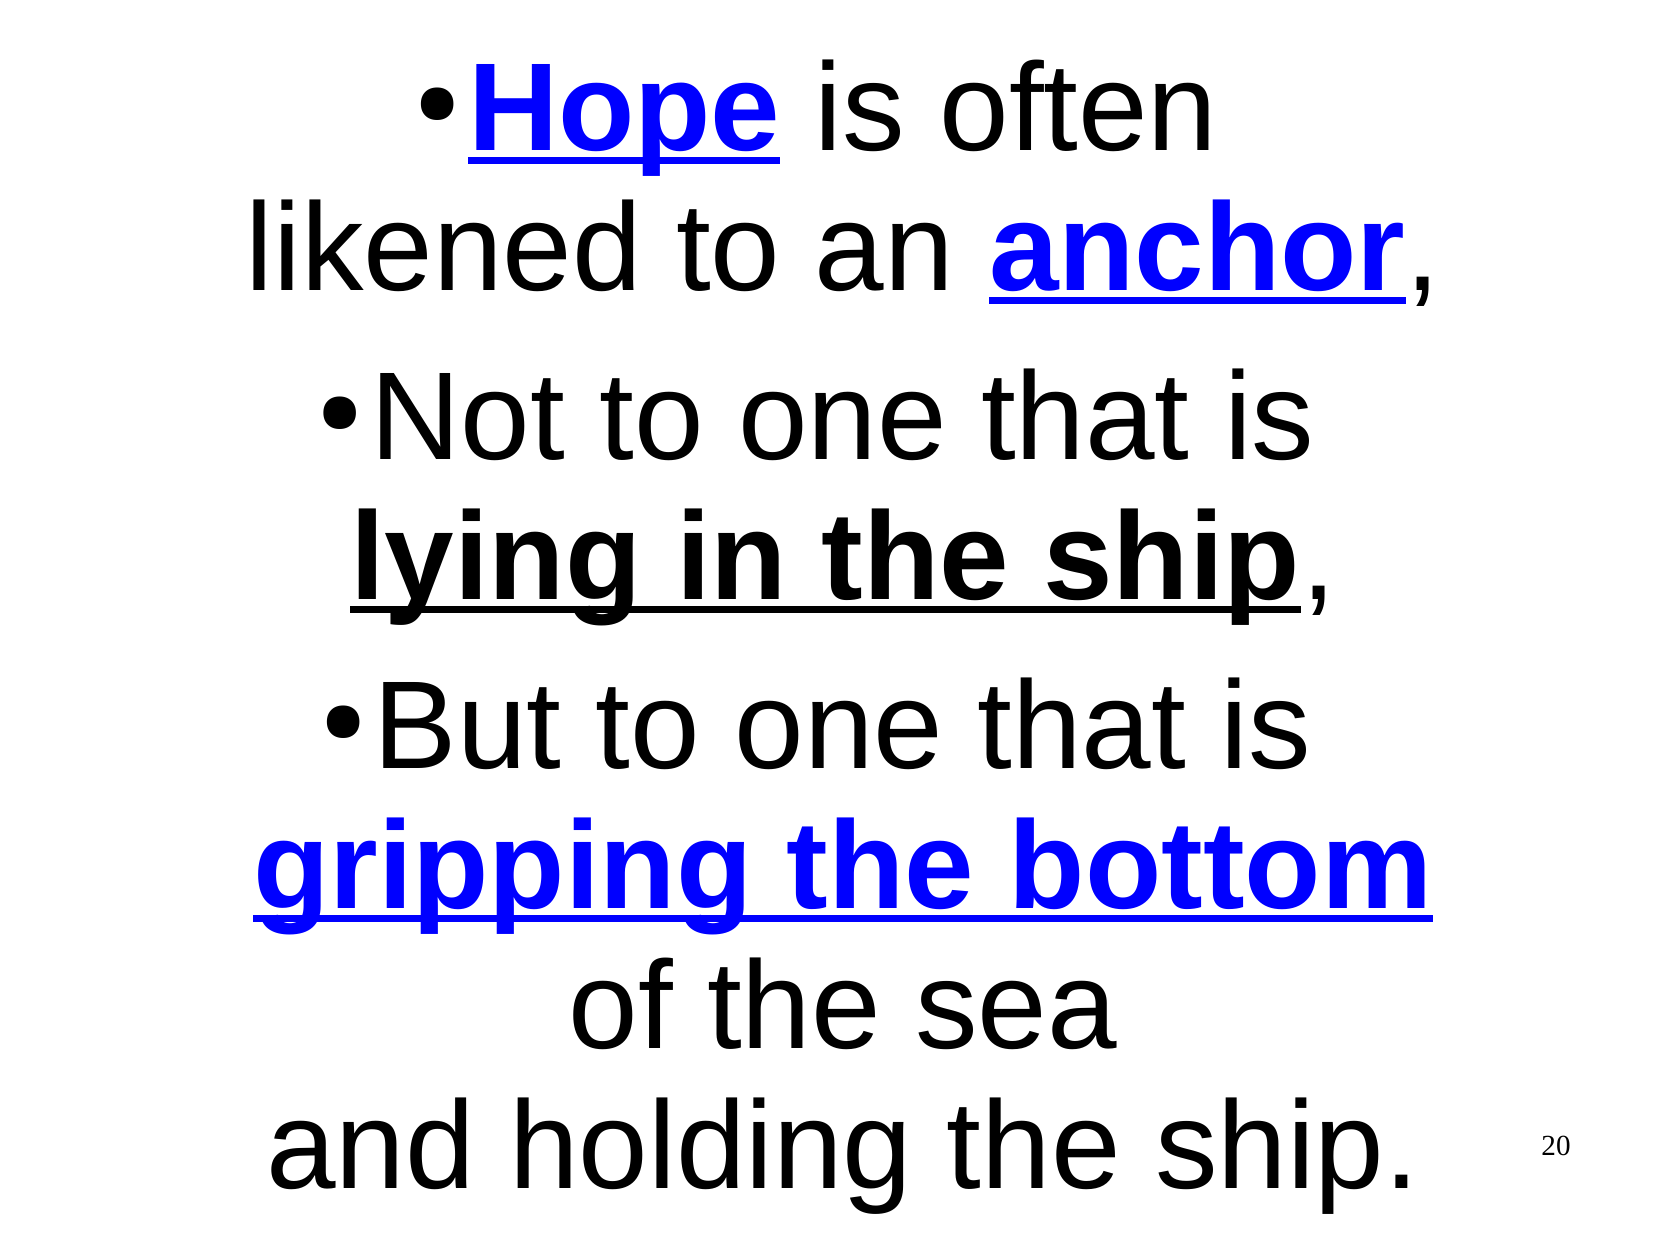

# Hope is often likened to an anchor,
Not to one that is
lying in the ship,
But to one that is
gripping the bottom
of the sea
and holding the ship.
20